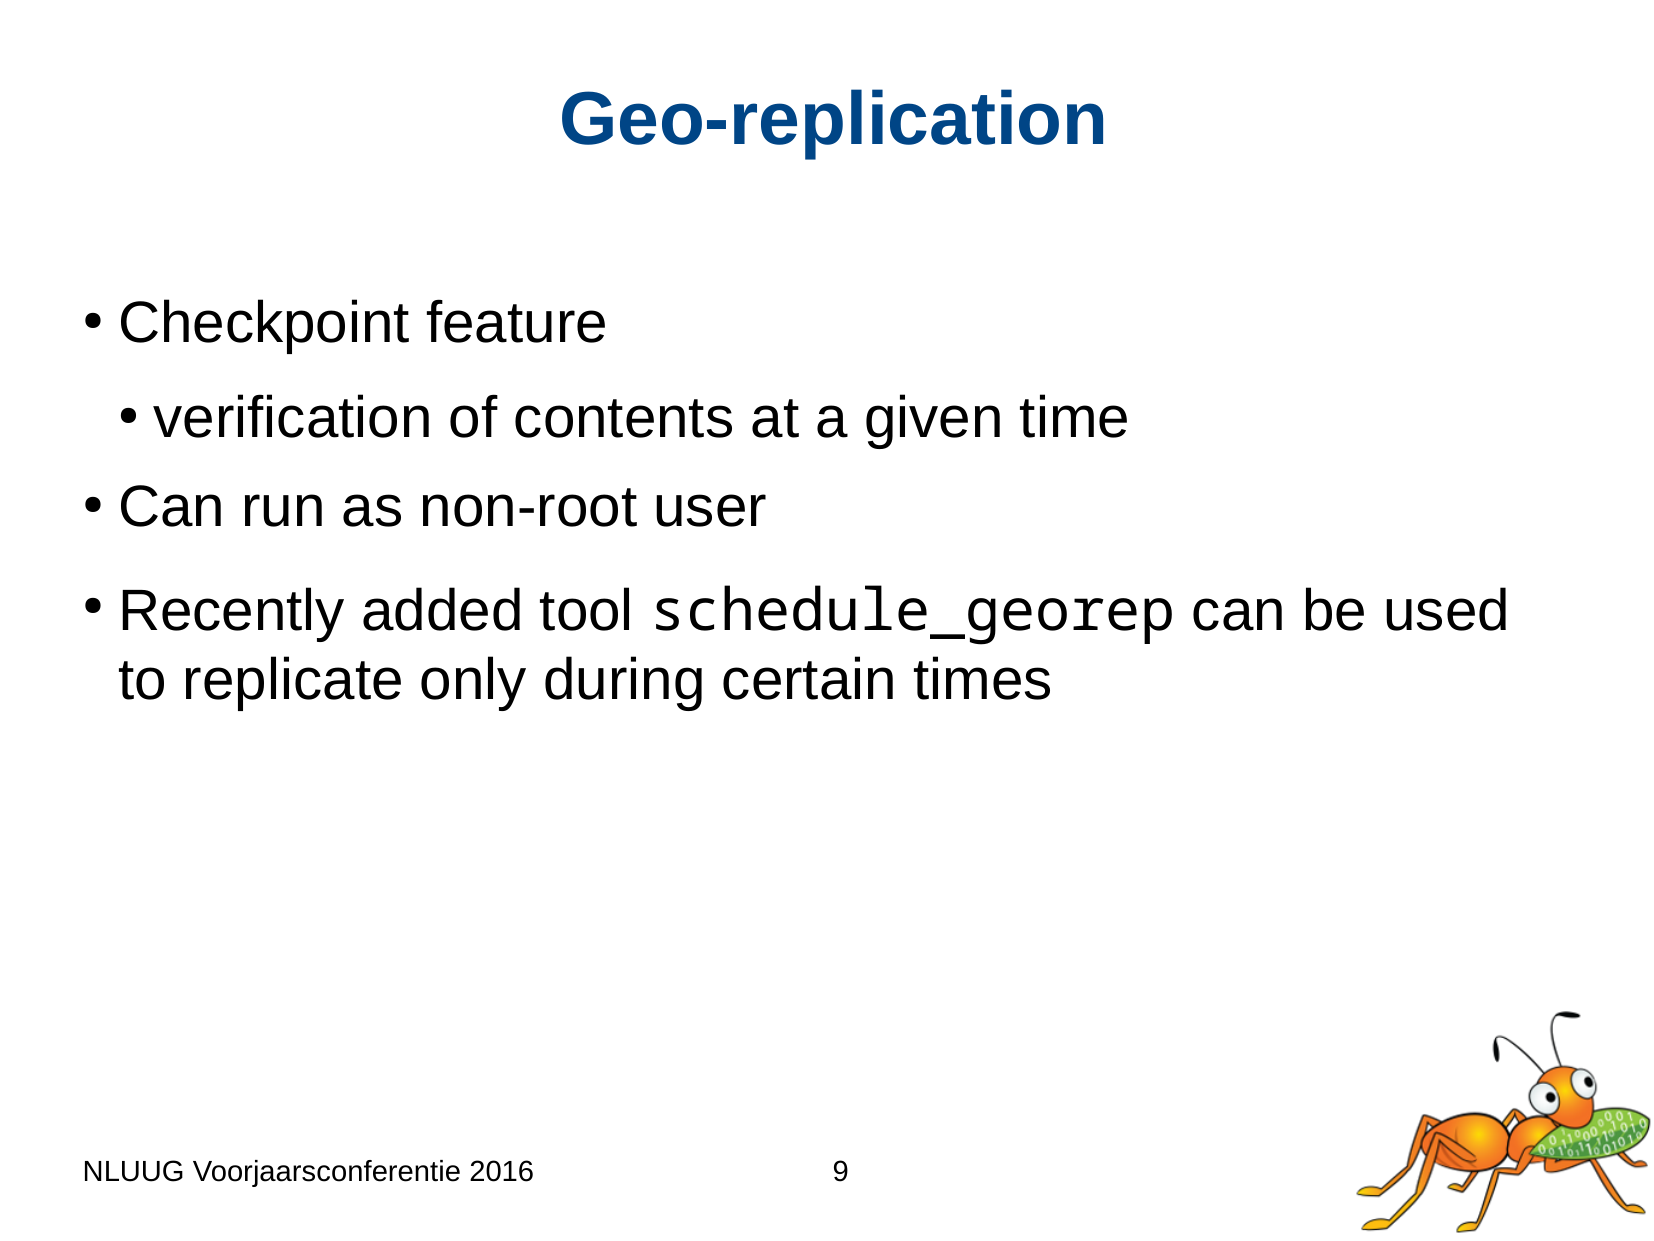

Geo-replication
# Checkpoint feature
verification of contents at a given time
Can run as non-root user
Recently added tool schedule_georep can be used to replicate only during certain times
FOSDEM, 31 January 2015
9